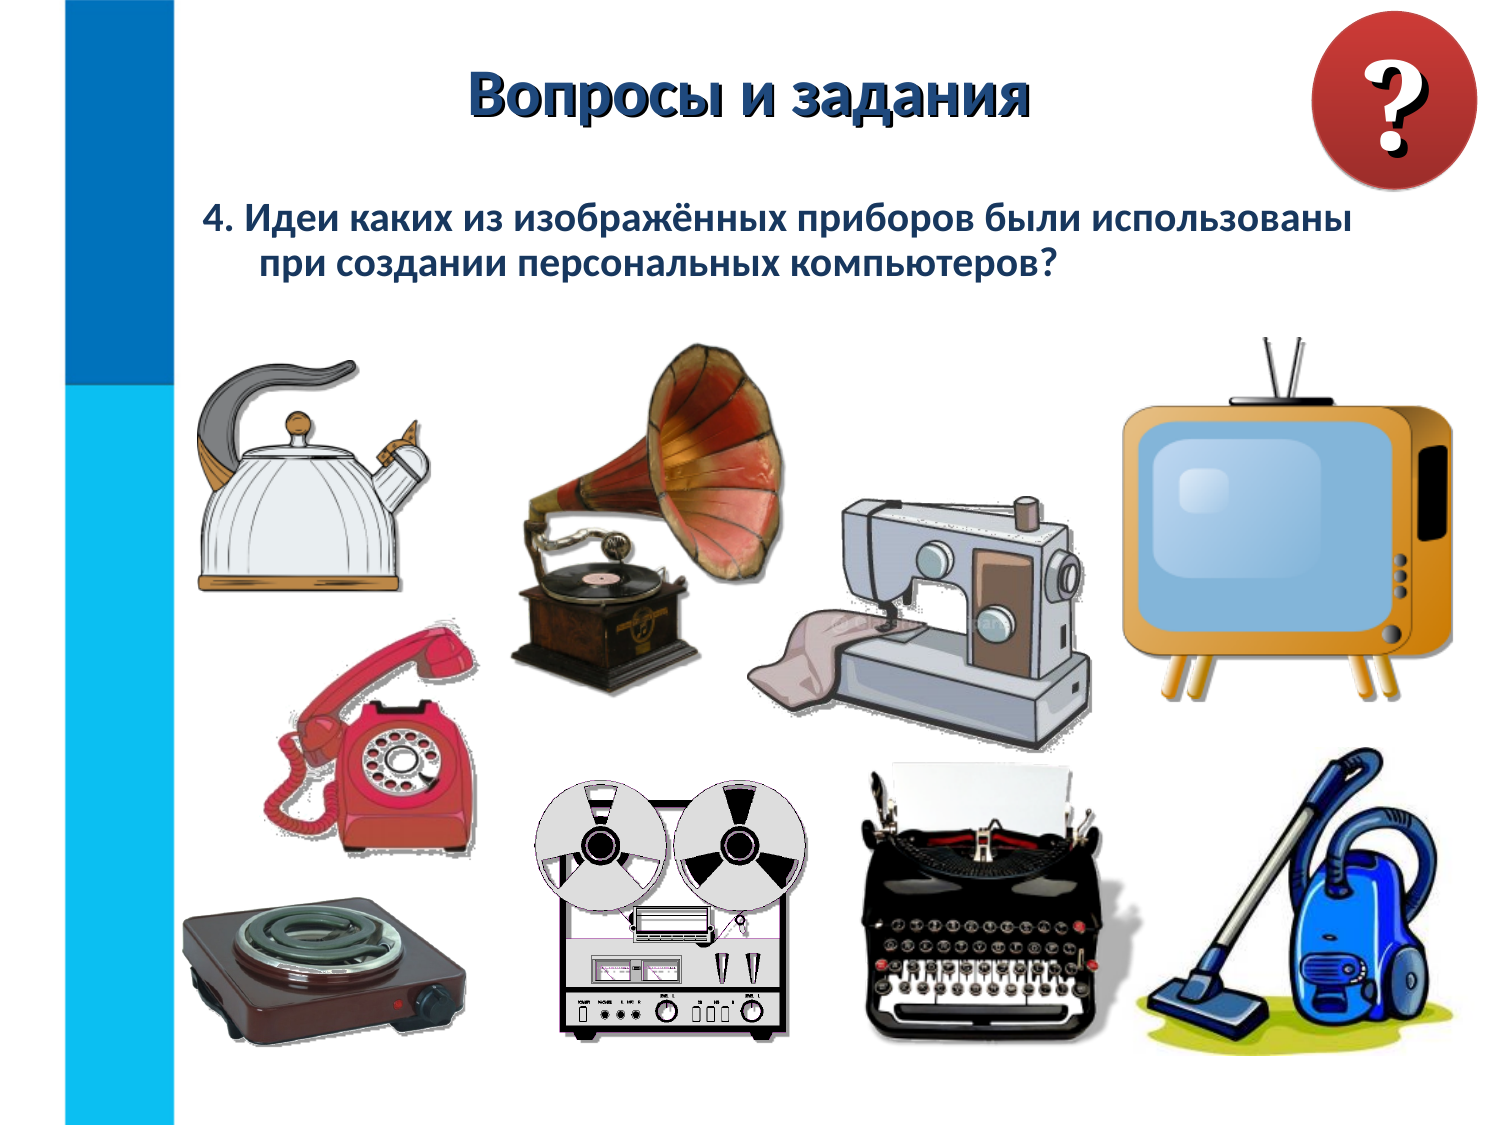

Вопросы и задания
?
# 4. Идеи каких из изображённых приборов были использованы при создании персональных компьютеров?